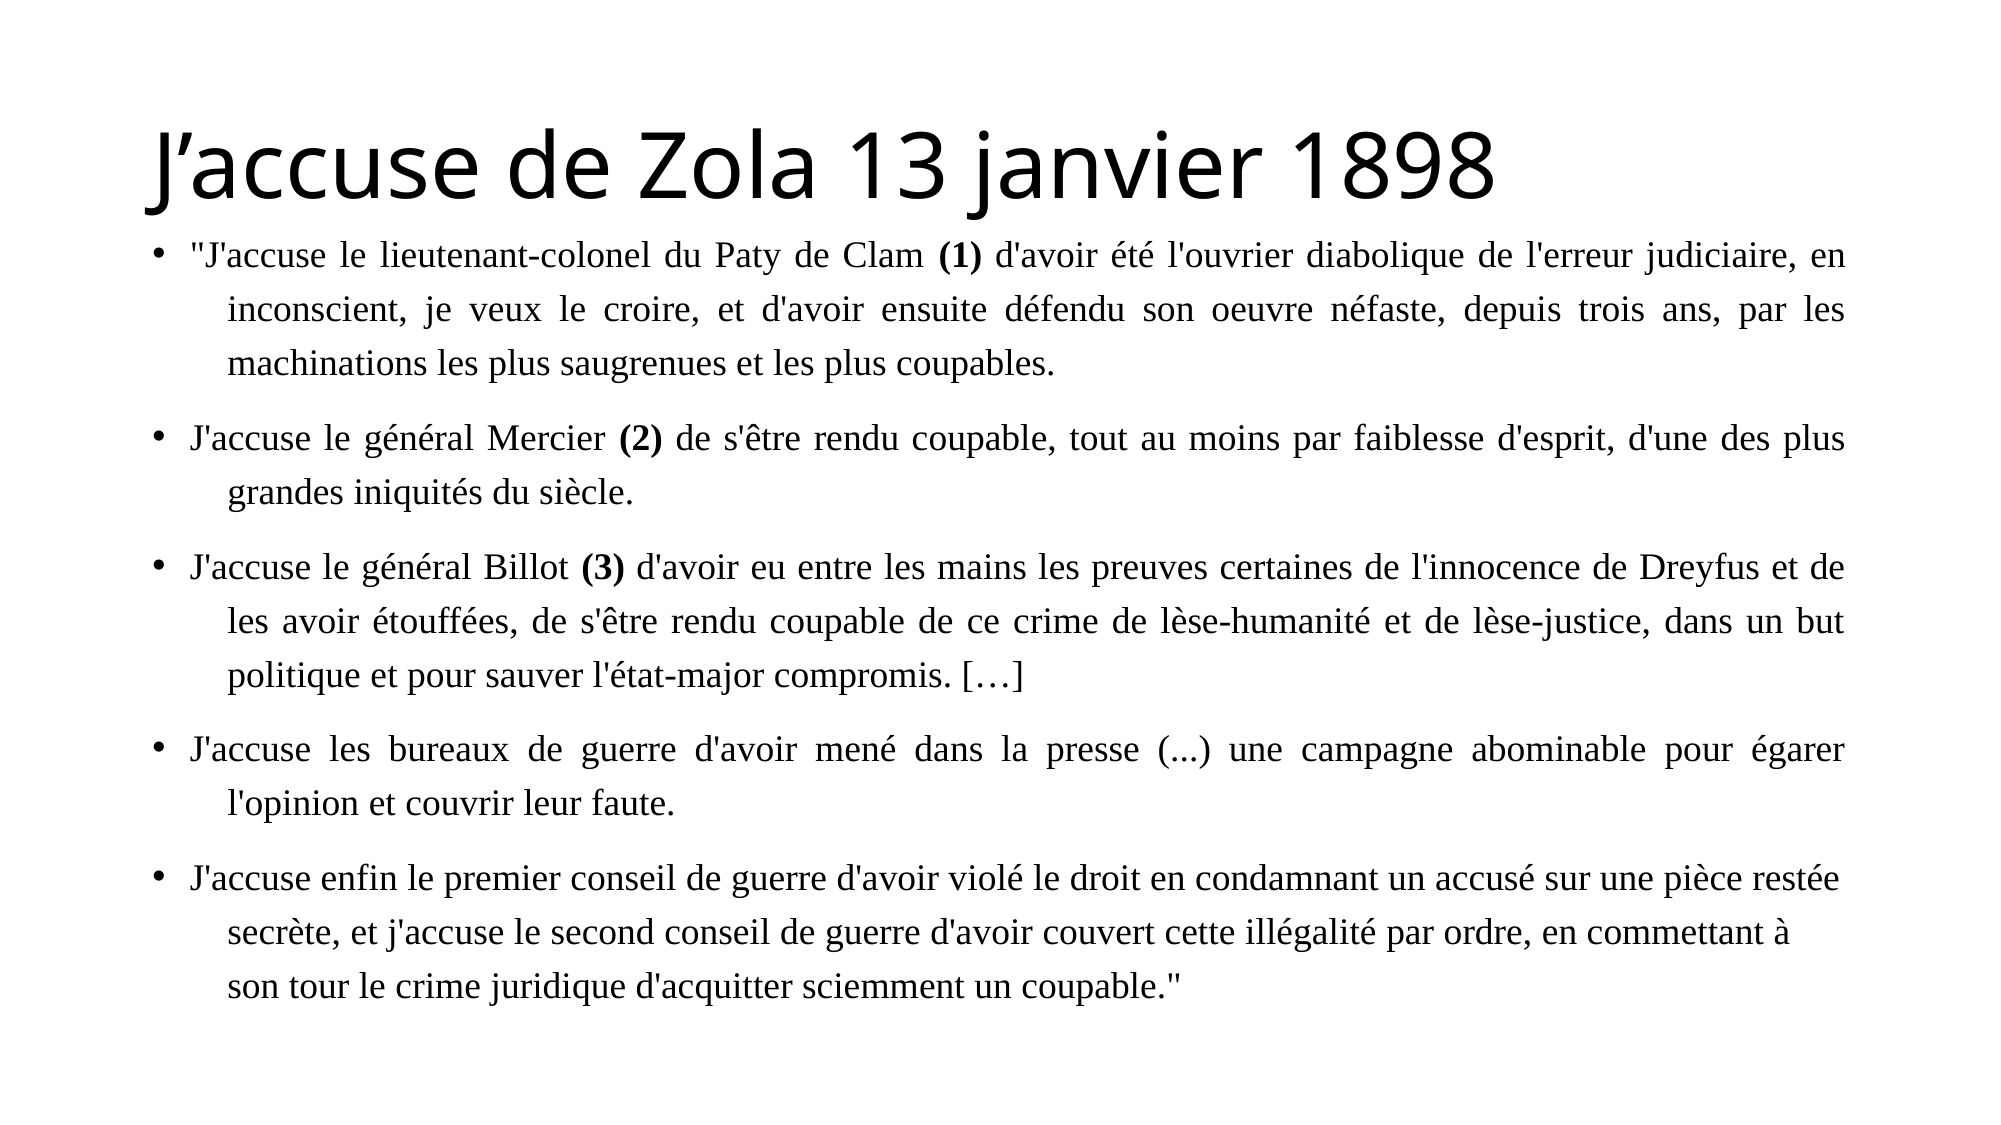

# J’accuse de Zola 13 janvier 1898
"J'accuse le lieutenant-colonel du Paty de Clam (1) d'avoir été l'ouvrier diabolique de l'erreur judiciaire, en inconscient, je veux le croire, et d'avoir ensuite défendu son oeuvre néfaste, depuis trois ans, par les machinations les plus saugrenues et les plus coupables.
J'accuse le général Mercier (2) de s'être rendu coupable, tout au moins par faiblesse d'esprit, d'une des plus grandes iniquités du siècle.
J'accuse le général Billot (3) d'avoir eu entre les mains les preuves certaines de l'innocence de Dreyfus et de les avoir étouffées, de s'être rendu coupable de ce crime de lèse-humanité et de lèse-justice, dans un but politique et pour sauver l'état-major compromis. […]
J'accuse les bureaux de guerre d'avoir mené dans la presse (...) une campagne abominable pour égarer l'opinion et couvrir leur faute.
J'accuse enfin le premier conseil de guerre d'avoir violé le droit en condamnant un accusé sur une pièce restée secrète, et j'accuse le second conseil de guerre d'avoir couvert cette illégalité par ordre, en commettant à son tour le crime juridique d'acquitter sciemment un coupable."